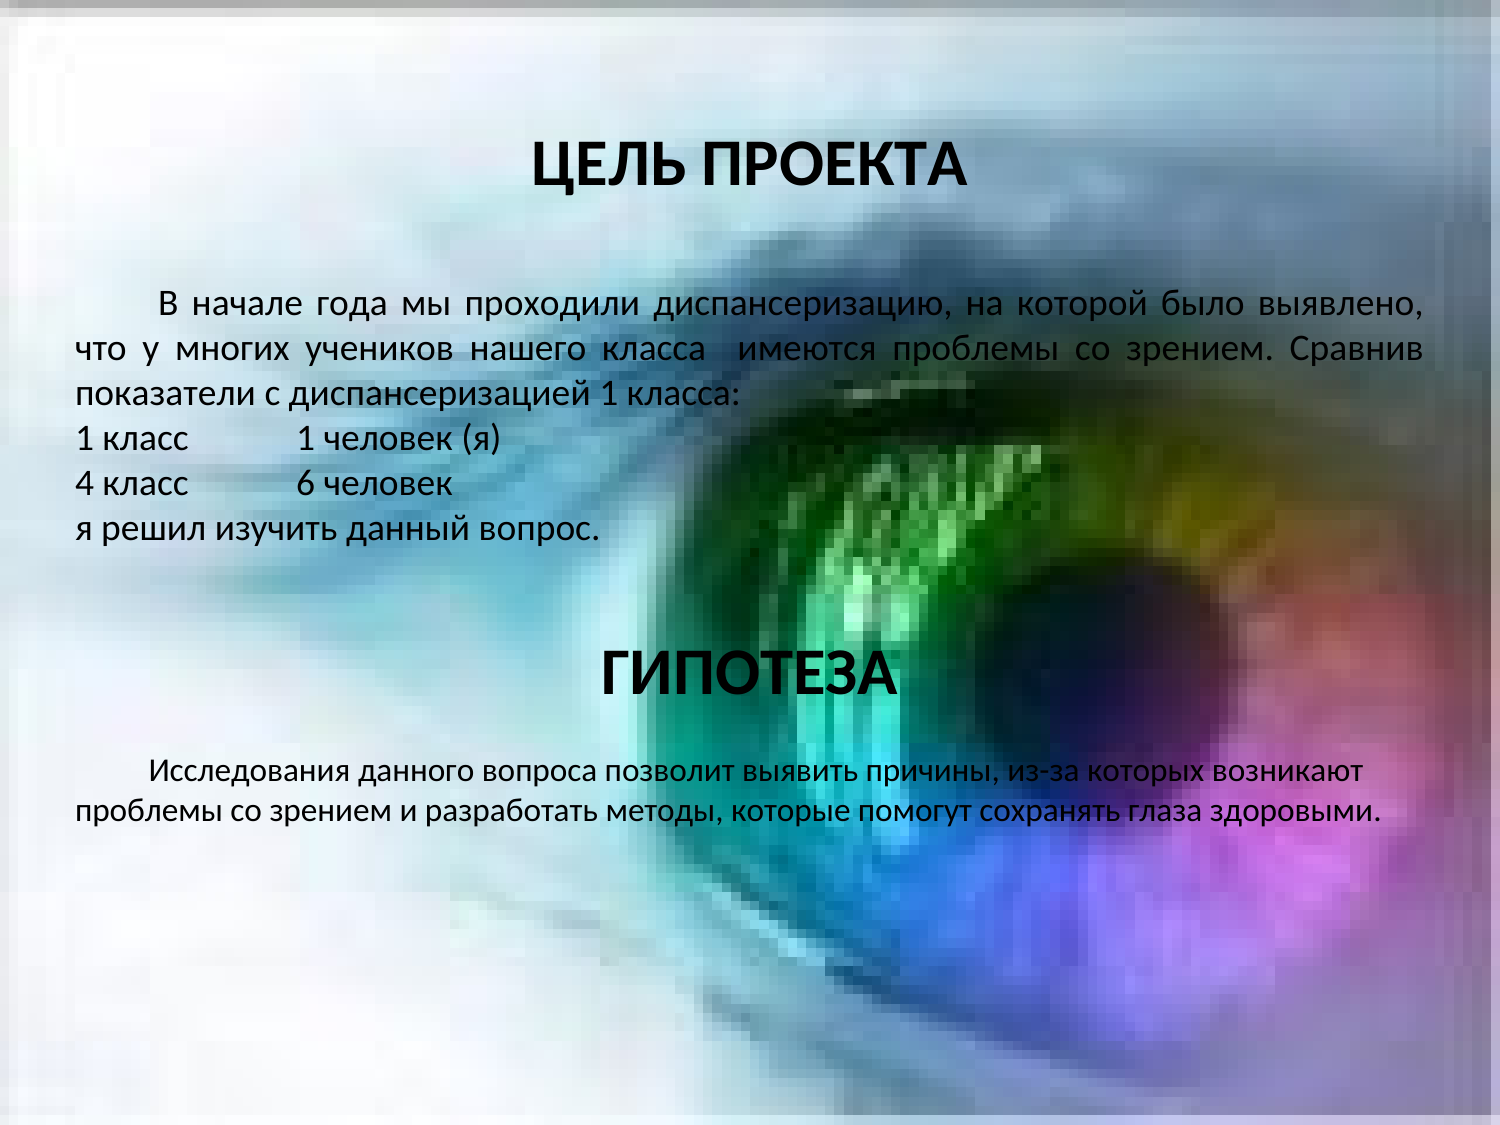

ЦЕЛЬ ПРОЕКТА
 	В начале года мы проходили диспансеризацию, на которой было выявлено, что у многих учеников нашего класса имеются проблемы со зрением. Сравнив показатели с диспансеризацией 1 класса:
1 класс		1 человек (я)
4 класс		6 человек
я решил изучить данный вопрос.
ГИПОТЕЗА
	Исследования данного вопроса позволит выявить причины, из-за которых возникают проблемы со зрением и разработать методы, которые помогут сохранять глаза здоровыми.